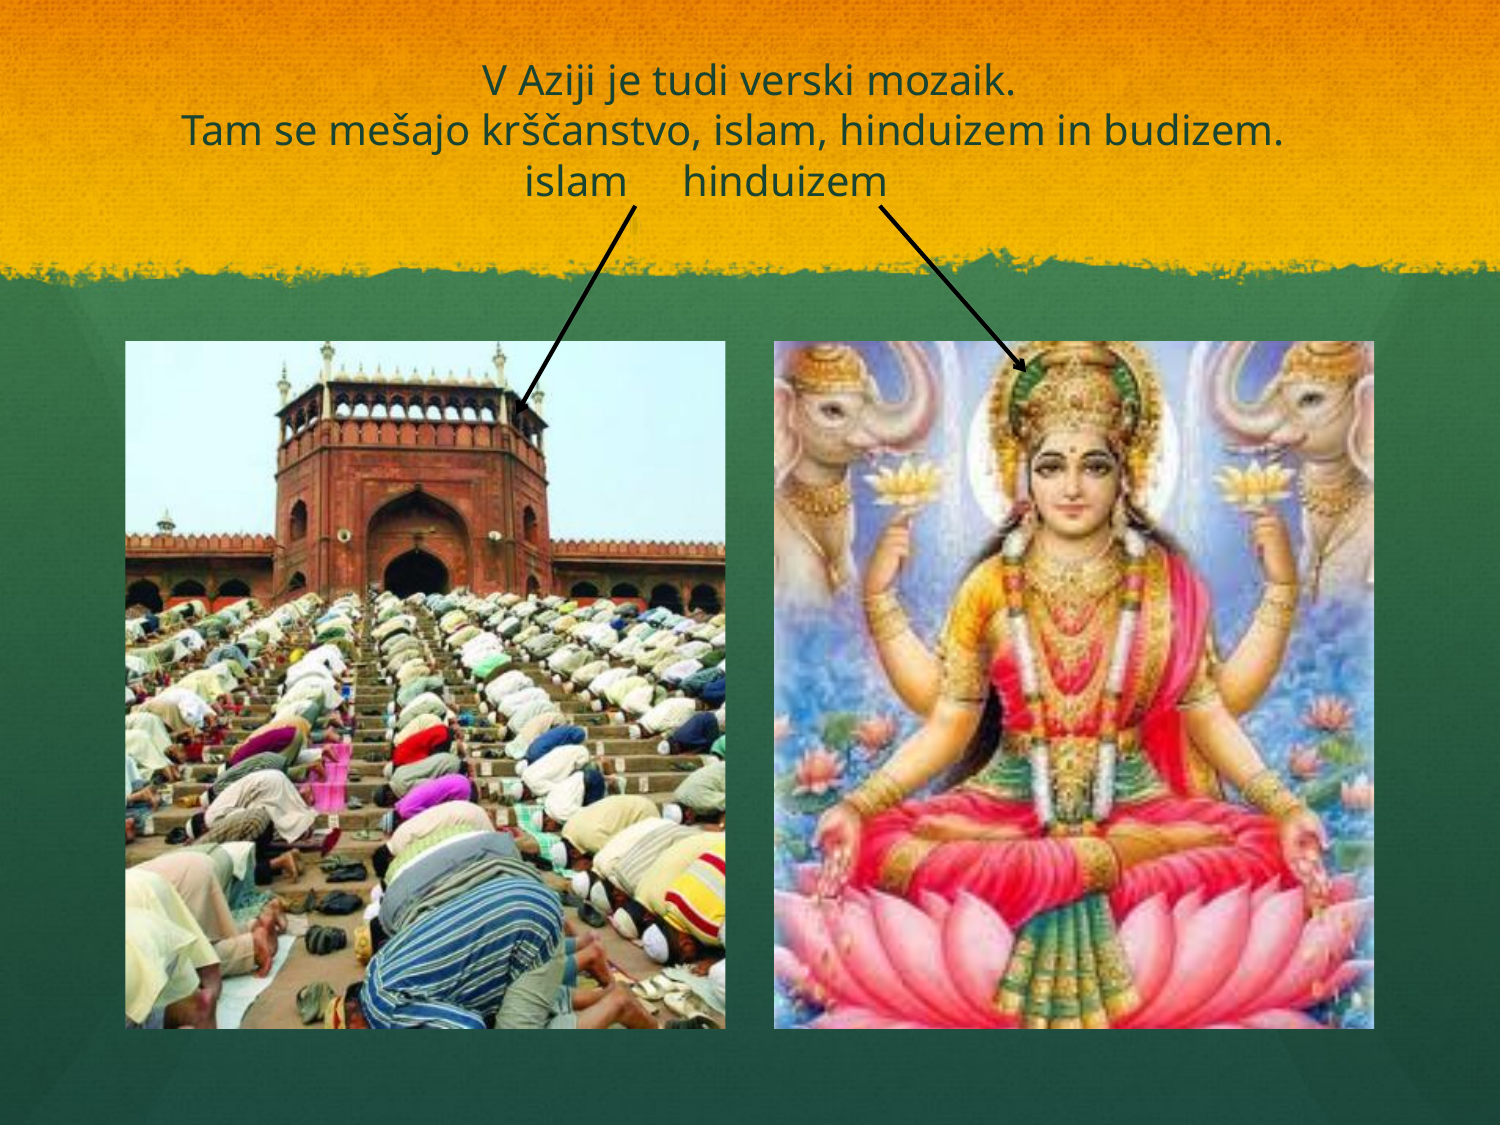

# V Aziji je tudi verski mozaik. Tam se mešajo krščanstvo, islam, hinduizem in budizem. islam hinduizem